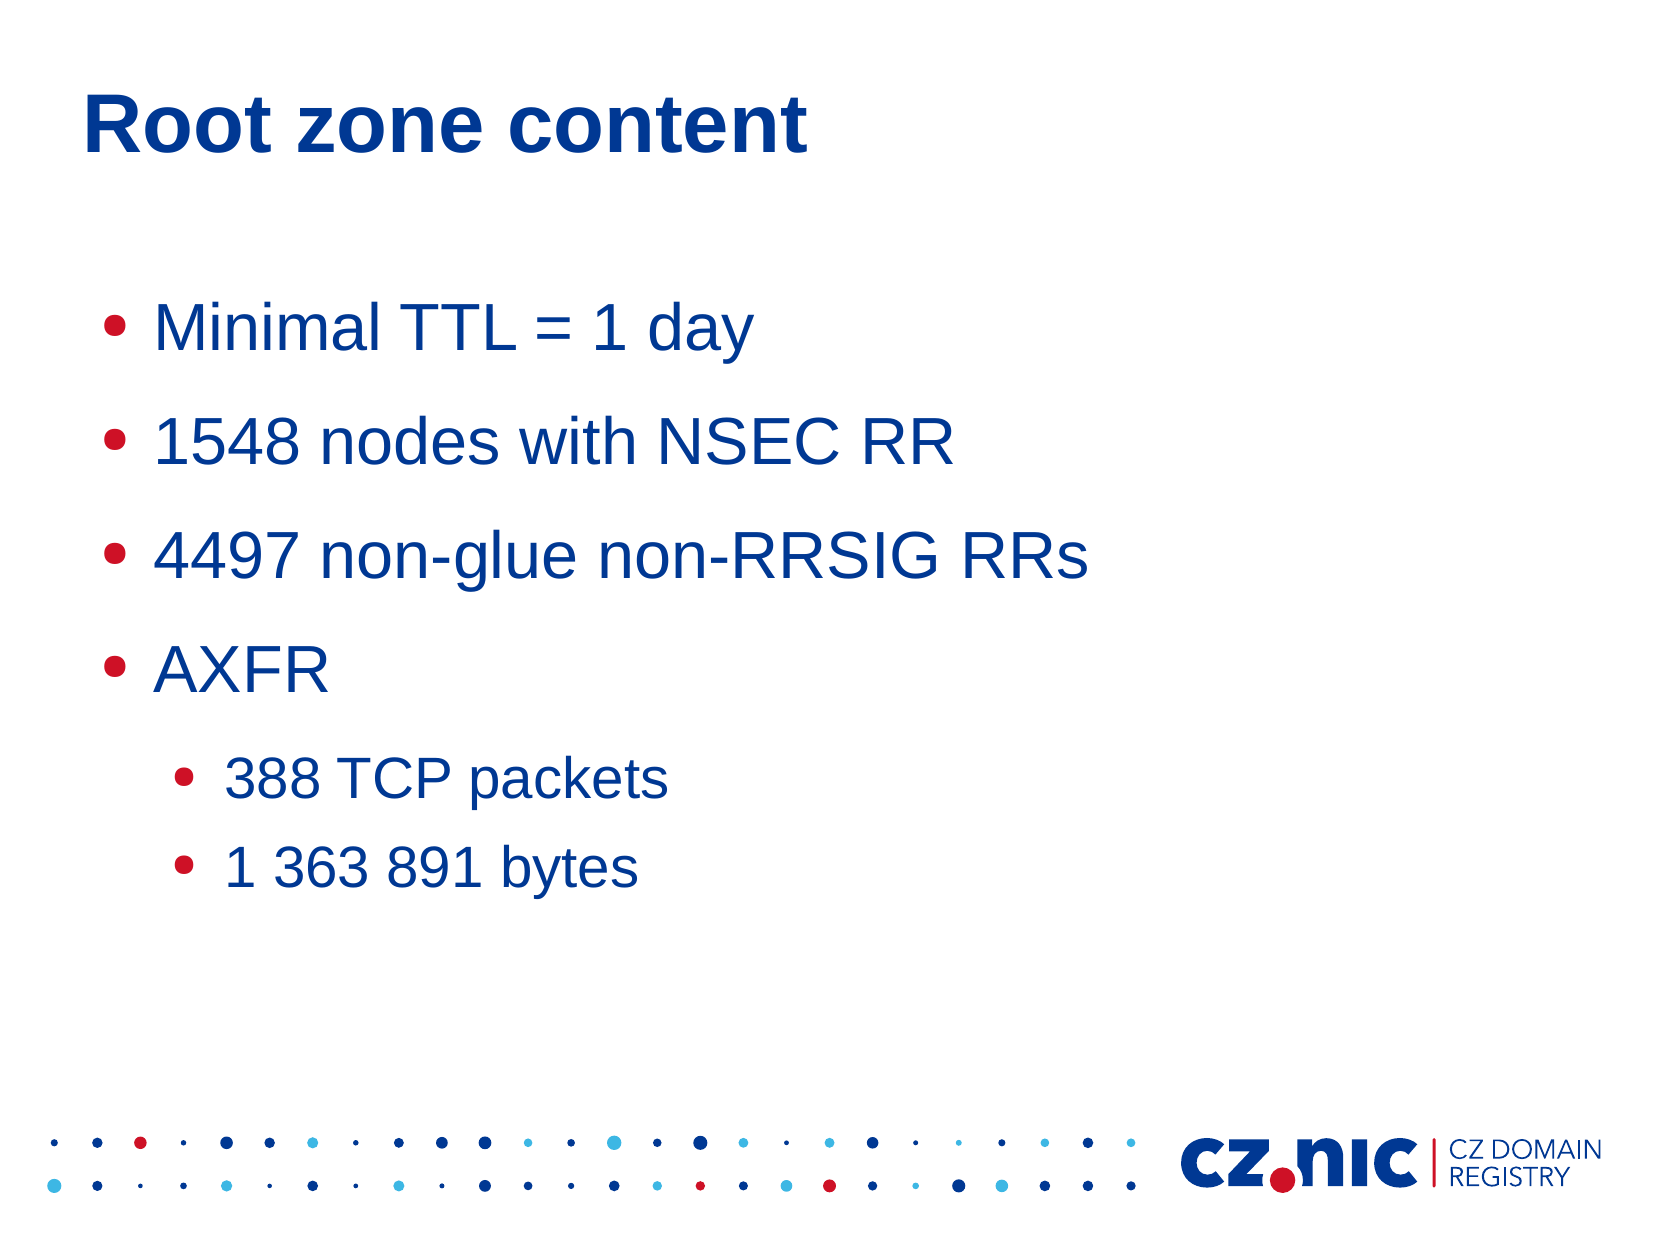

# Root zone content
Minimal TTL = 1 day
1548 nodes with NSEC RR
4497 non-glue non-RRSIG RRs
AXFR
388 TCP packets
1 363 891 bytes